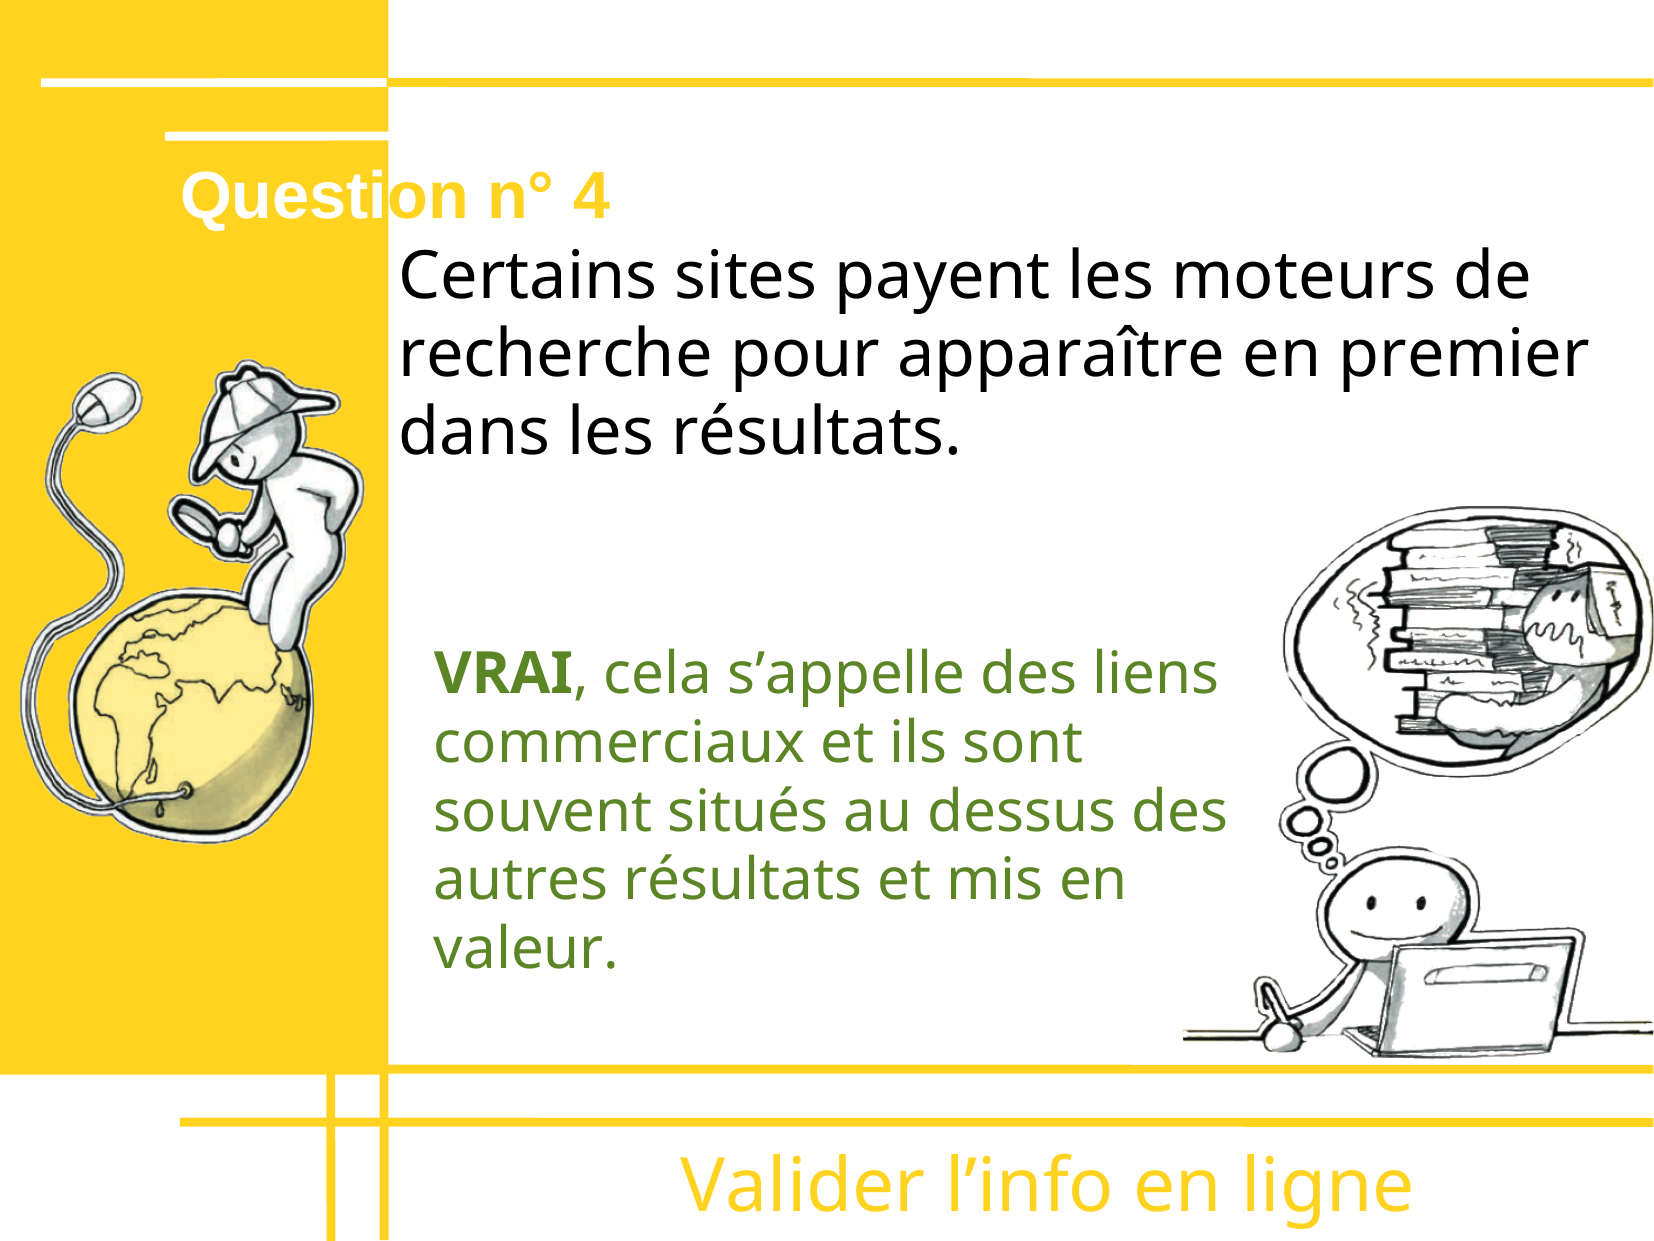

Question n° 4
Certains sites payent les moteurs de recherche pour apparaître en premier dans les résultats.
VRAI, cela sʼappelle des liens commerciaux et ils sont souvent situés au dessus des autres résultats et mis en valeur.
Valider lʼinfo en ligne